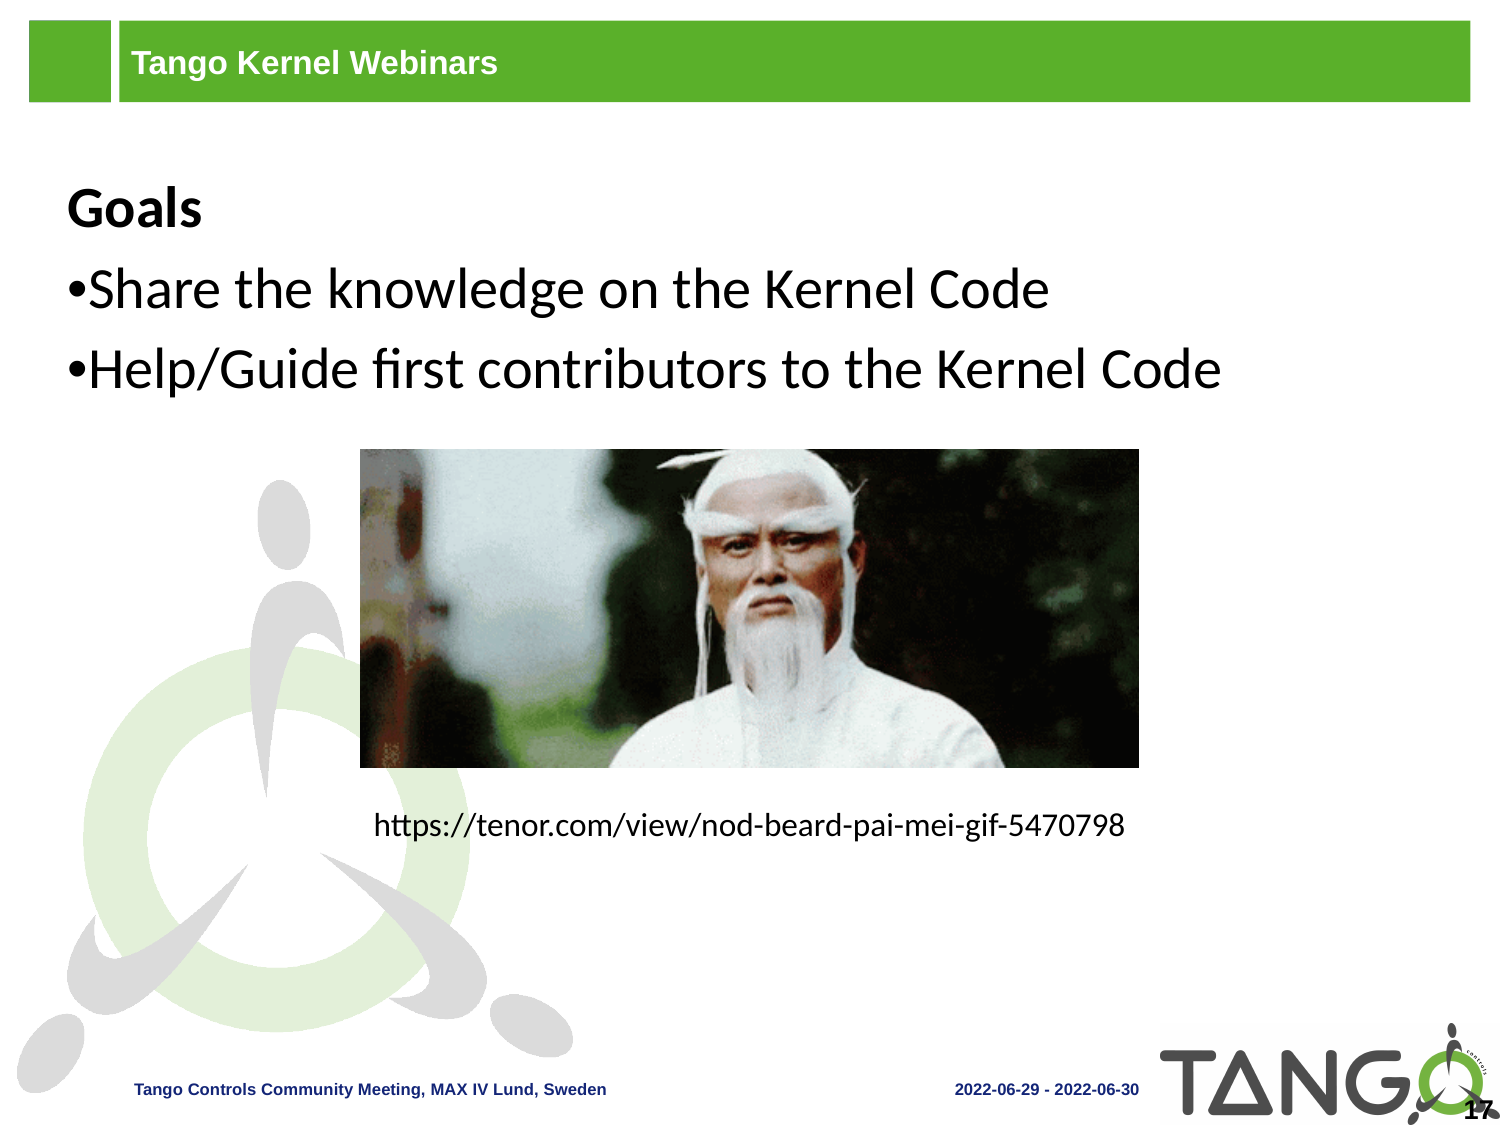

# Tango Kernel Webinars
Goals
•Share the knowledge on the Kernel Code
•Help/Guide first contributors to the Kernel Code
https://tenor.com/view/nod-beard-pai-mei-gif-5470798